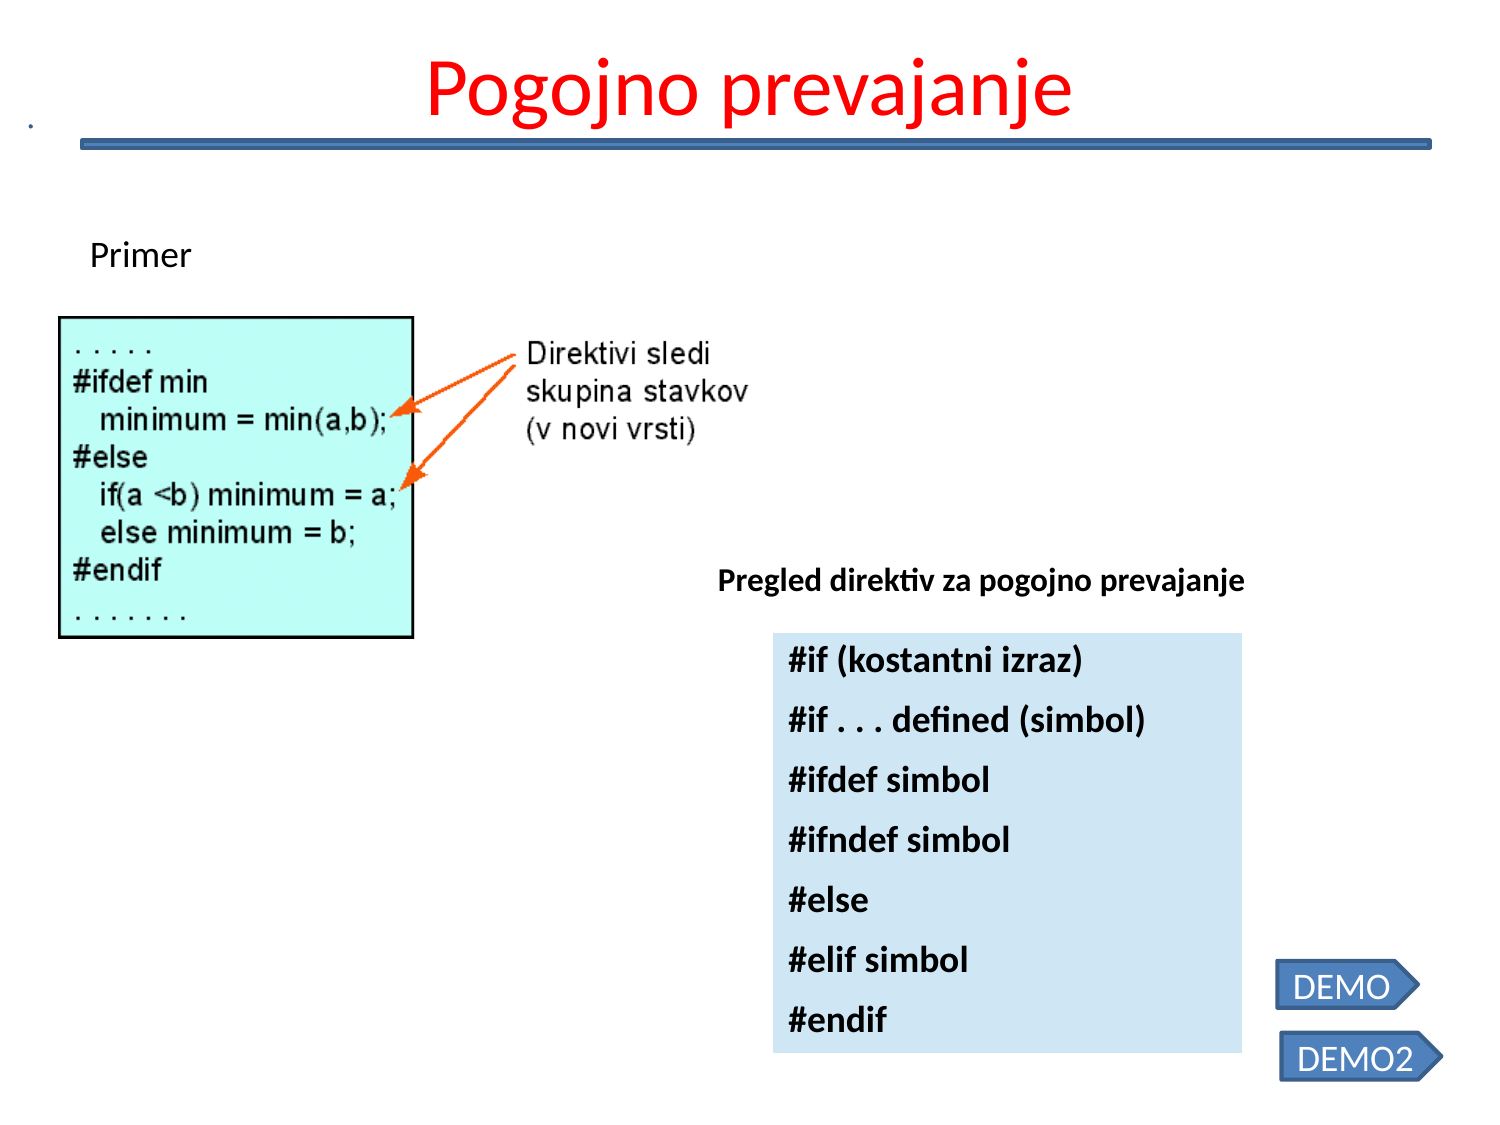

# Pogojno prevajanje
Primer
Pregled direktiv za pogojno prevajanje
| #if (kostantni izraz) |
| --- |
| #if . . . defined (simbol) |
| #ifdef simbol |
| #ifndef simbol |
| #else |
| #elif simbol |
| #endif |
DEMO
DEMO2